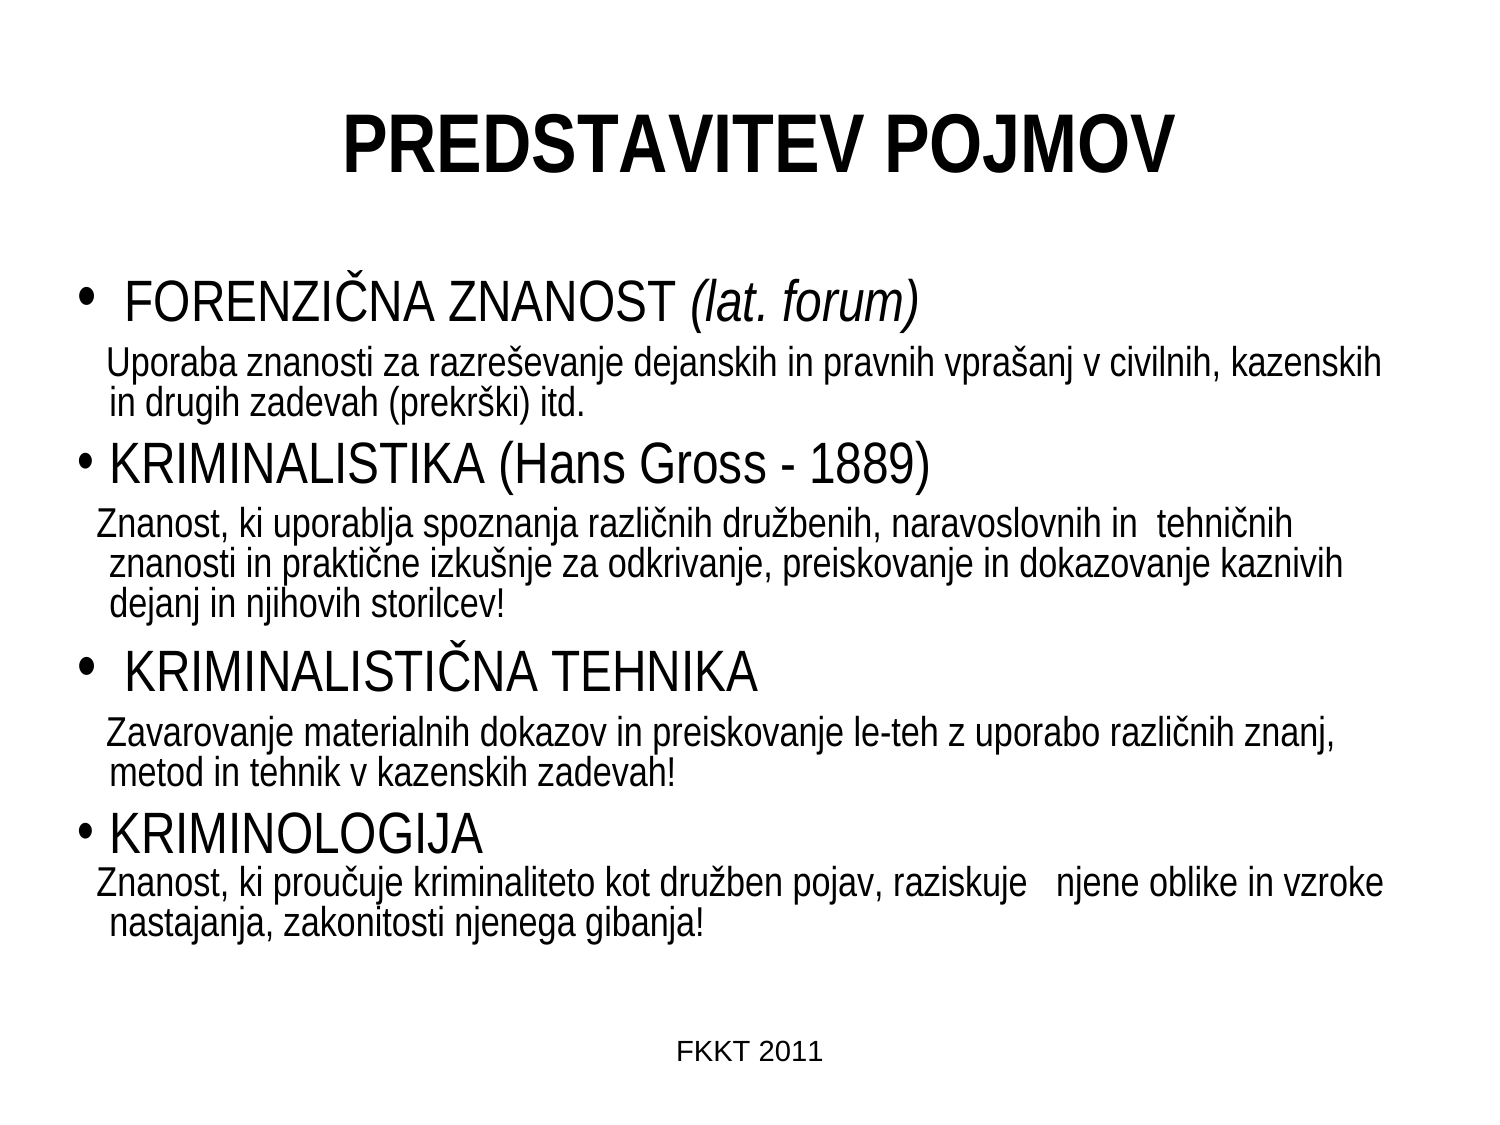

# PREDSTAVITEV POJMOV
 FORENZIČNA ZNANOST (lat. forum)
 Uporaba znanosti za razreševanje dejanskih in pravnih vprašanj v civilnih, kazenskih in drugih zadevah (prekrški) itd.
KRIMINALISTIKA (Hans Gross - 1889)
 Znanost, ki uporablja spoznanja različnih družbenih, naravoslovnih in tehničnih znanosti in praktične izkušnje za odkrivanje, preiskovanje in dokazovanje kaznivih dejanj in njihovih storilcev!
 KRIMINALISTIČNA TEHNIKA
 Zavarovanje materialnih dokazov in preiskovanje le-teh z uporabo različnih znanj, metod in tehnik v kazenskih zadevah!
KRIMINOLOGIJA
 Znanost, ki proučuje kriminaliteto kot družben pojav, raziskuje njene oblike in vzroke nastajanja, zakonitosti njenega gibanja!
FKKT 2011